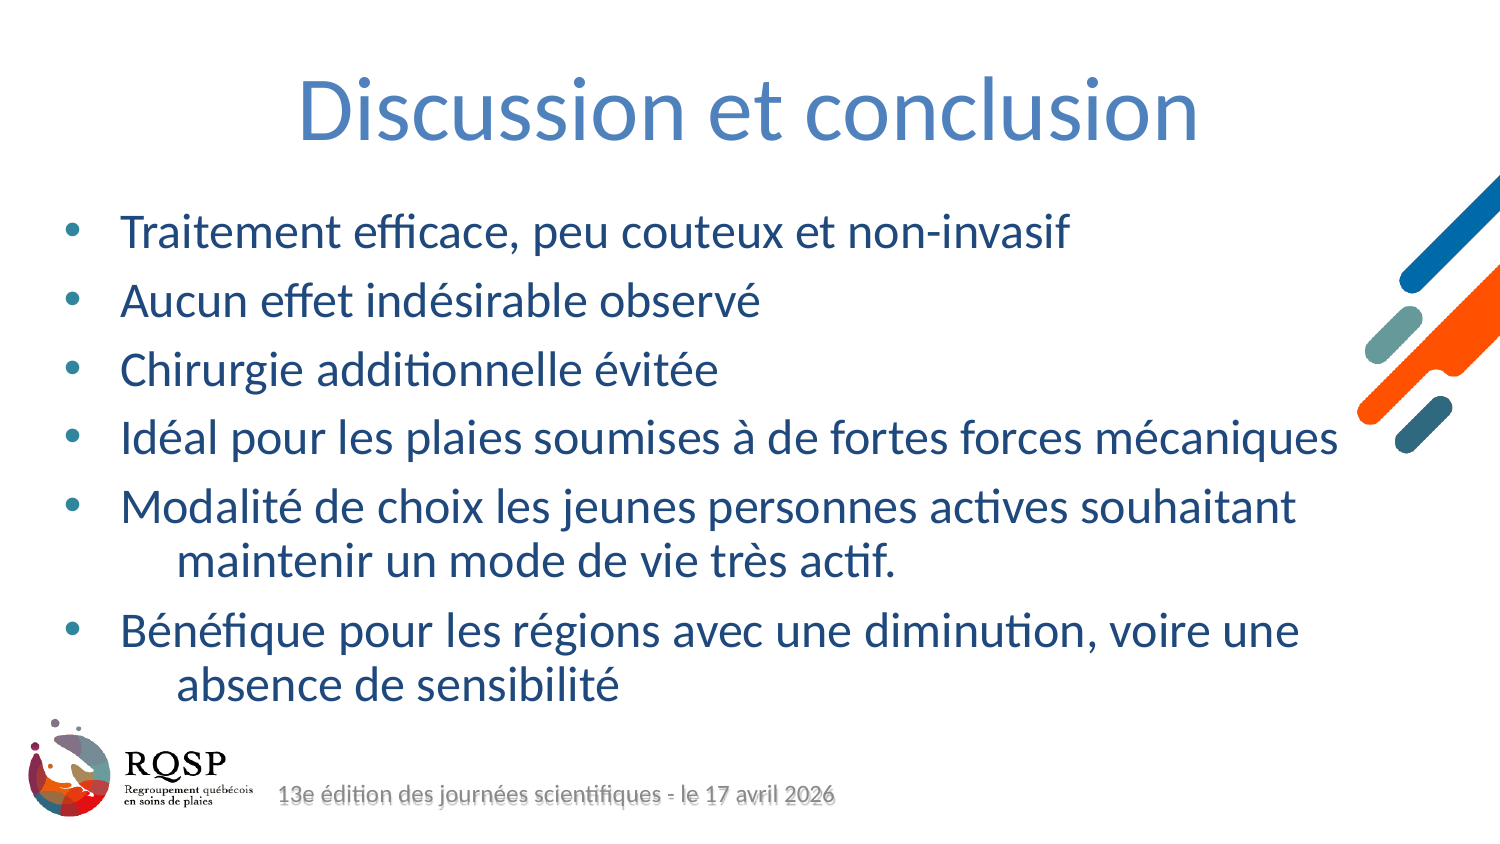

# Discussion et conclusion
Traitement efficace, peu couteux et non-invasif
Aucun effet indésirable observé
Chirurgie additionnelle évitée
Idéal pour les plaies soumises à de fortes forces mécaniques
Modalité de choix les jeunes personnes actives souhaitant maintenir un mode de vie très actif.
Bénéfique pour les régions avec une diminution, voire une absence de sensibilité